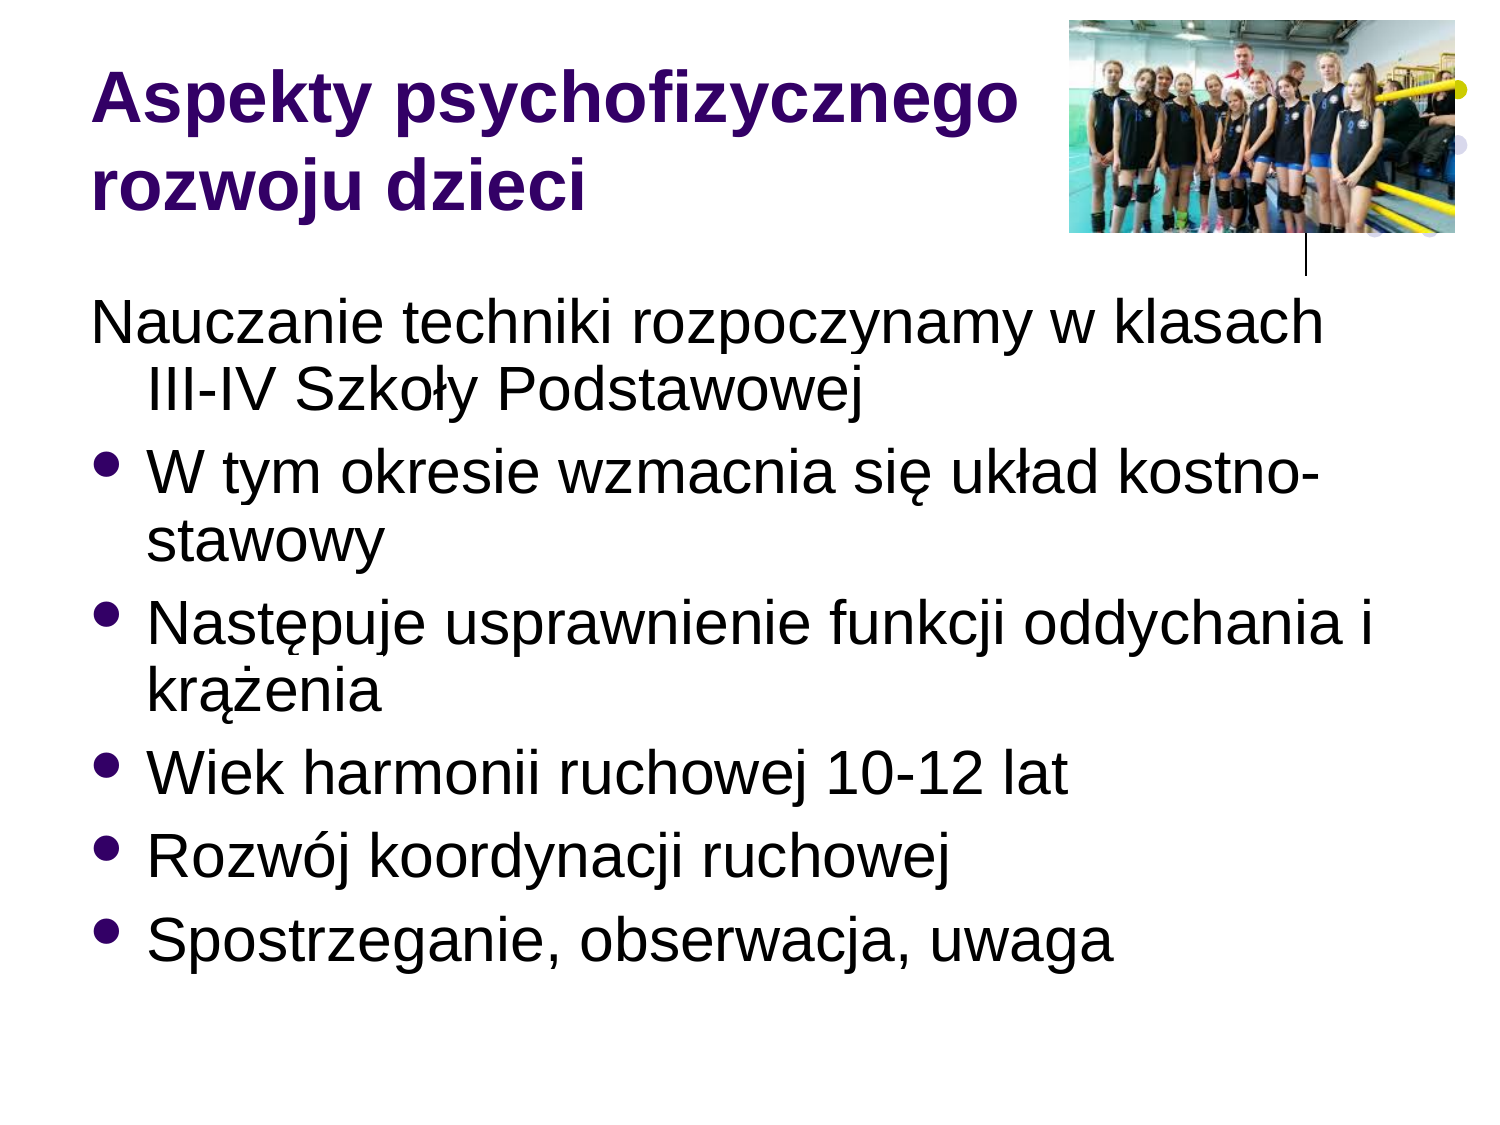

# Aspekty psychofizycznego rozwoju dzieci
Nauczanie techniki rozpoczynamy w klasach III-IV Szkoły Podstawowej
W tym okresie wzmacnia się układ kostno-stawowy
Następuje usprawnienie funkcji oddychania i krążenia
Wiek harmonii ruchowej 10-12 lat
Rozwój koordynacji ruchowej
Spostrzeganie, obserwacja, uwaga